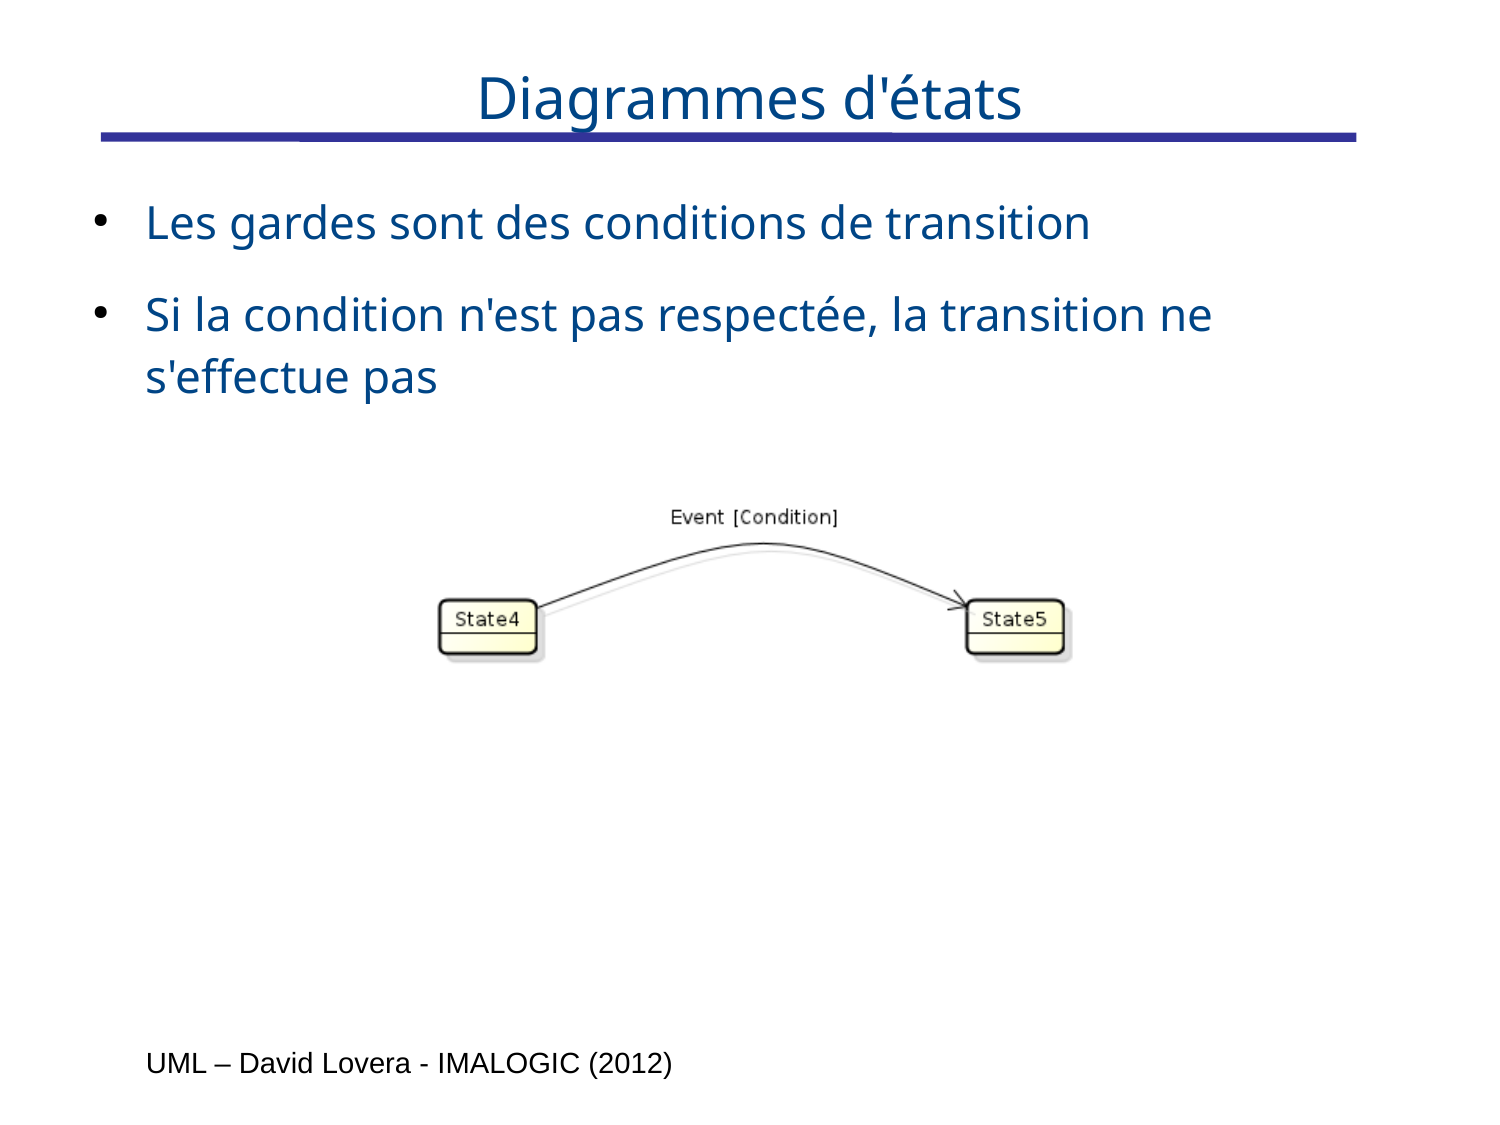

# Diagrammes d'états
Les gardes sont des conditions de transition
Si la condition n'est pas respectée, la transition ne s'effectue pas
UML – David Lovera - IMALOGIC (2012)